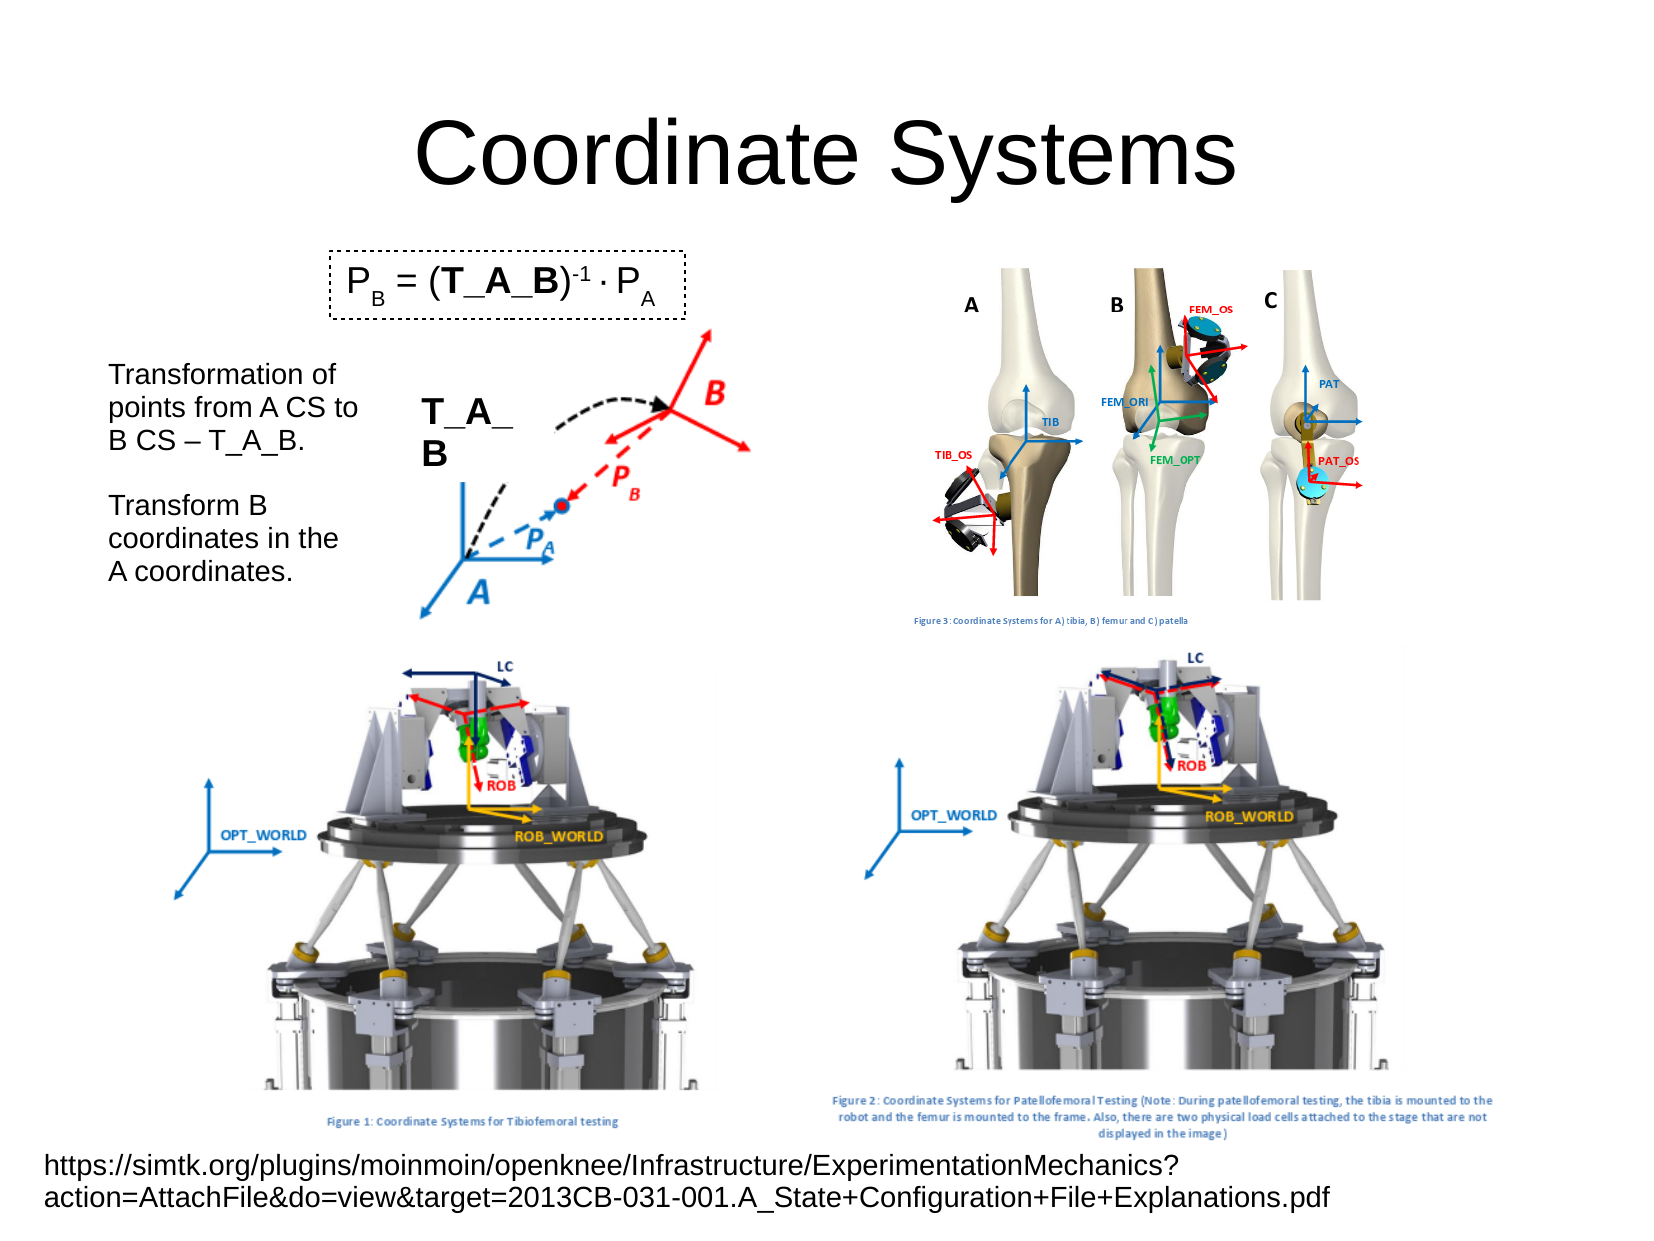

# Coordinate Systems
PB = (T_A_B)-1 · PA
Transformation of points from A CS to B CS – T_A_B.
Transform B coordinates in the A coordinates.
T_A_B
https://simtk.org/plugins/moinmoin/openknee/Infrastructure/ExperimentationMechanics?action=AttachFile&do=view&target=2013CB-031-001.A_State+Configuration+File+Explanations.pdf